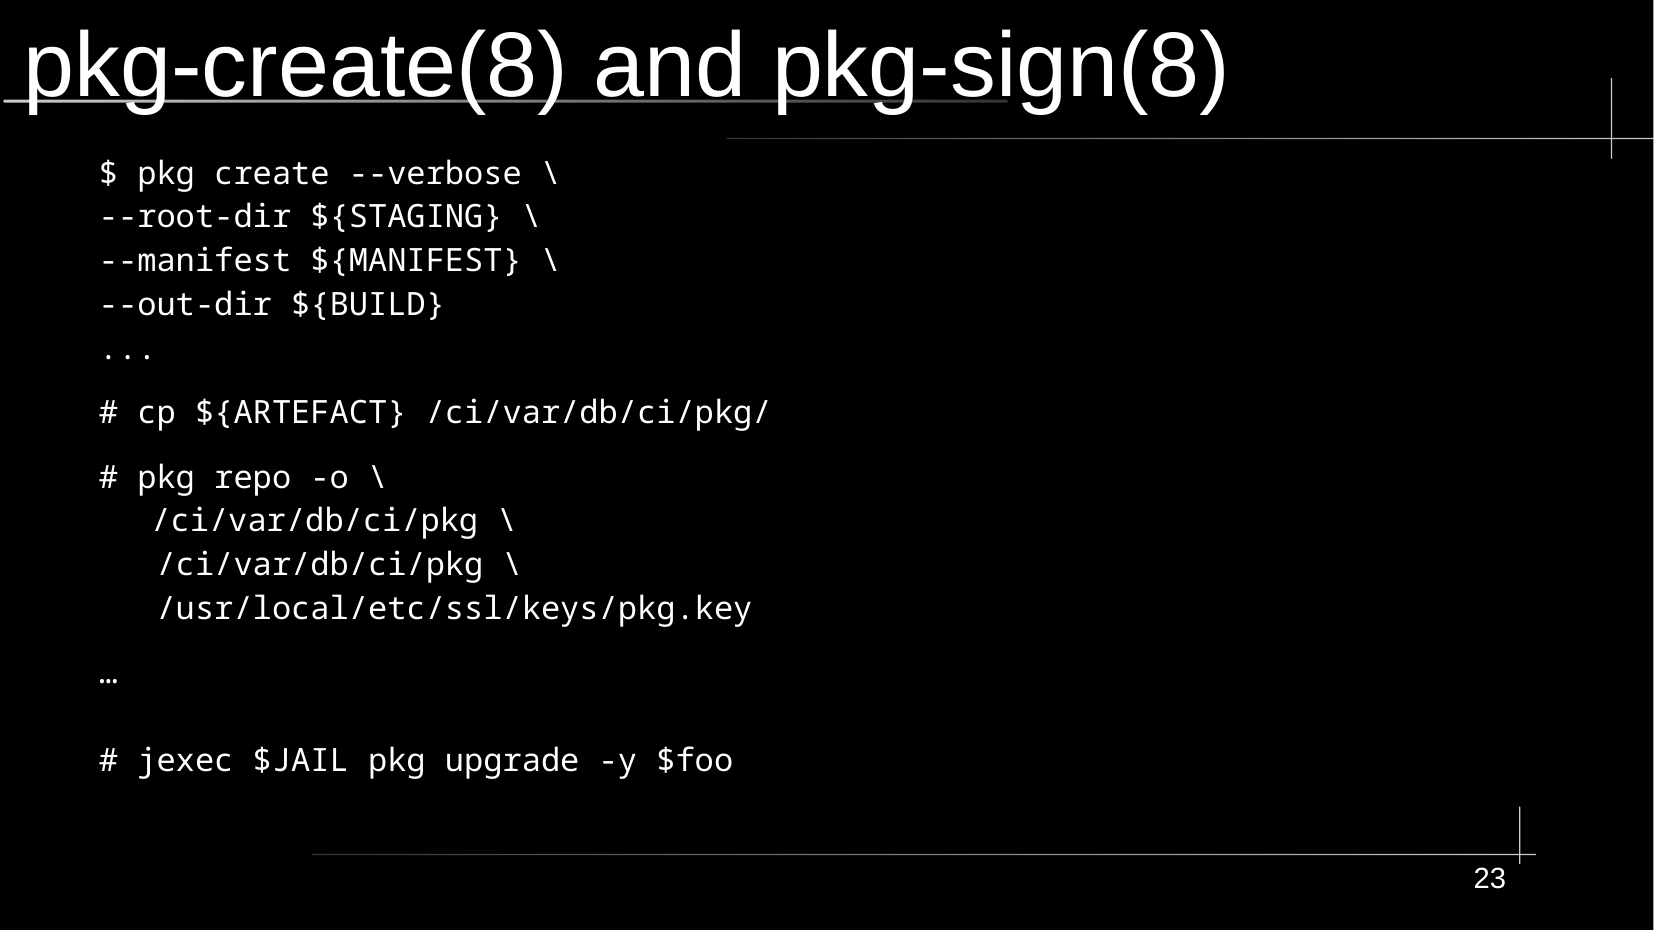

# pkg-create(8) and pkg-sign(8)
$ pkg create --verbose \
--root-dir ${STAGING} \
--manifest ${MANIFEST} \
--out-dir ${BUILD}
...
# cp ${ARTEFACT} /ci/var/db/ci/pkg/
# pkg repo -o \ /ci/var/db/ci/pkg \ /ci/var/db/ci/pkg \ /usr/local/etc/ssl/keys/pkg.key
…
# jexec $JAIL pkg upgrade -y $foo
23